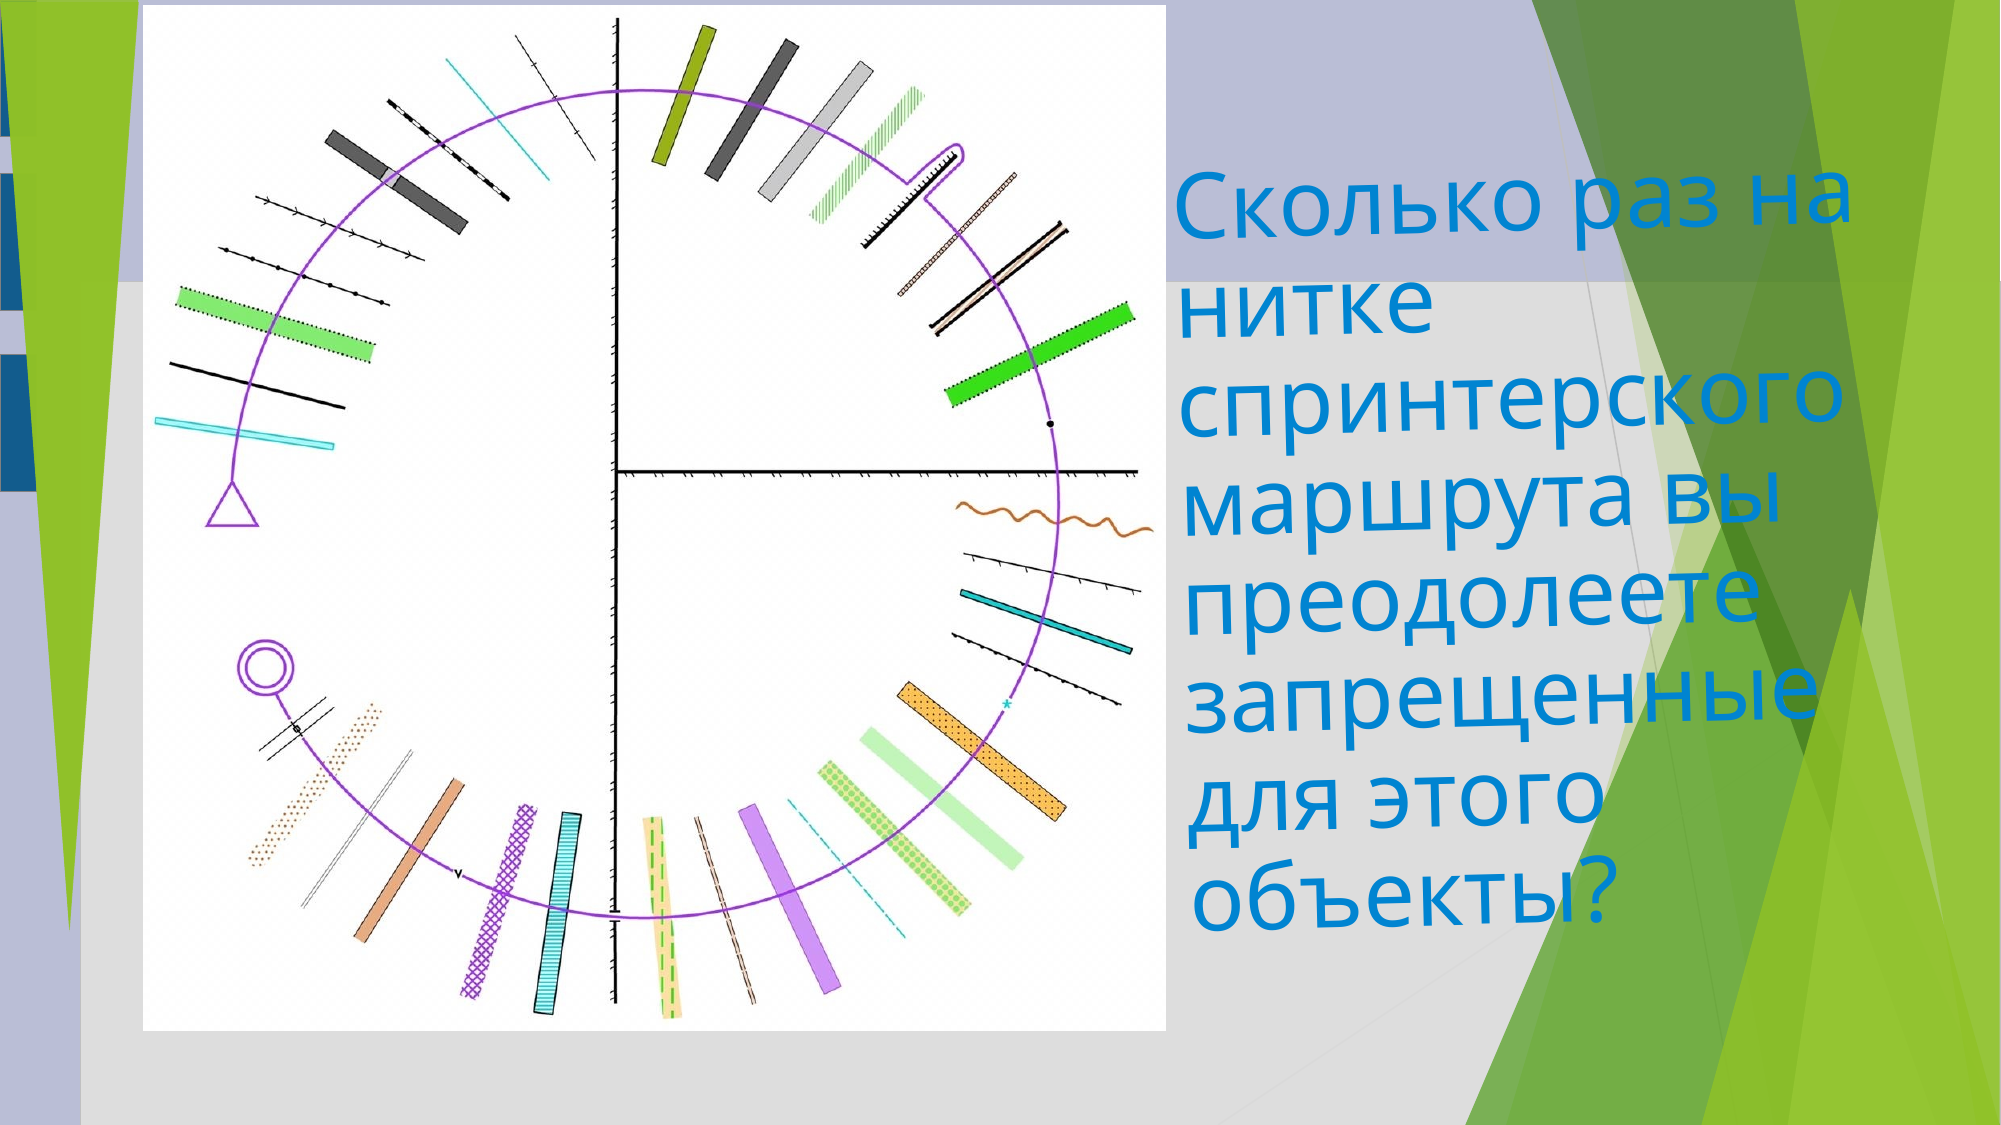

# Сколько раз на нитке спринтерского маршрута вы преодолеете запрещенные для этого объекты?